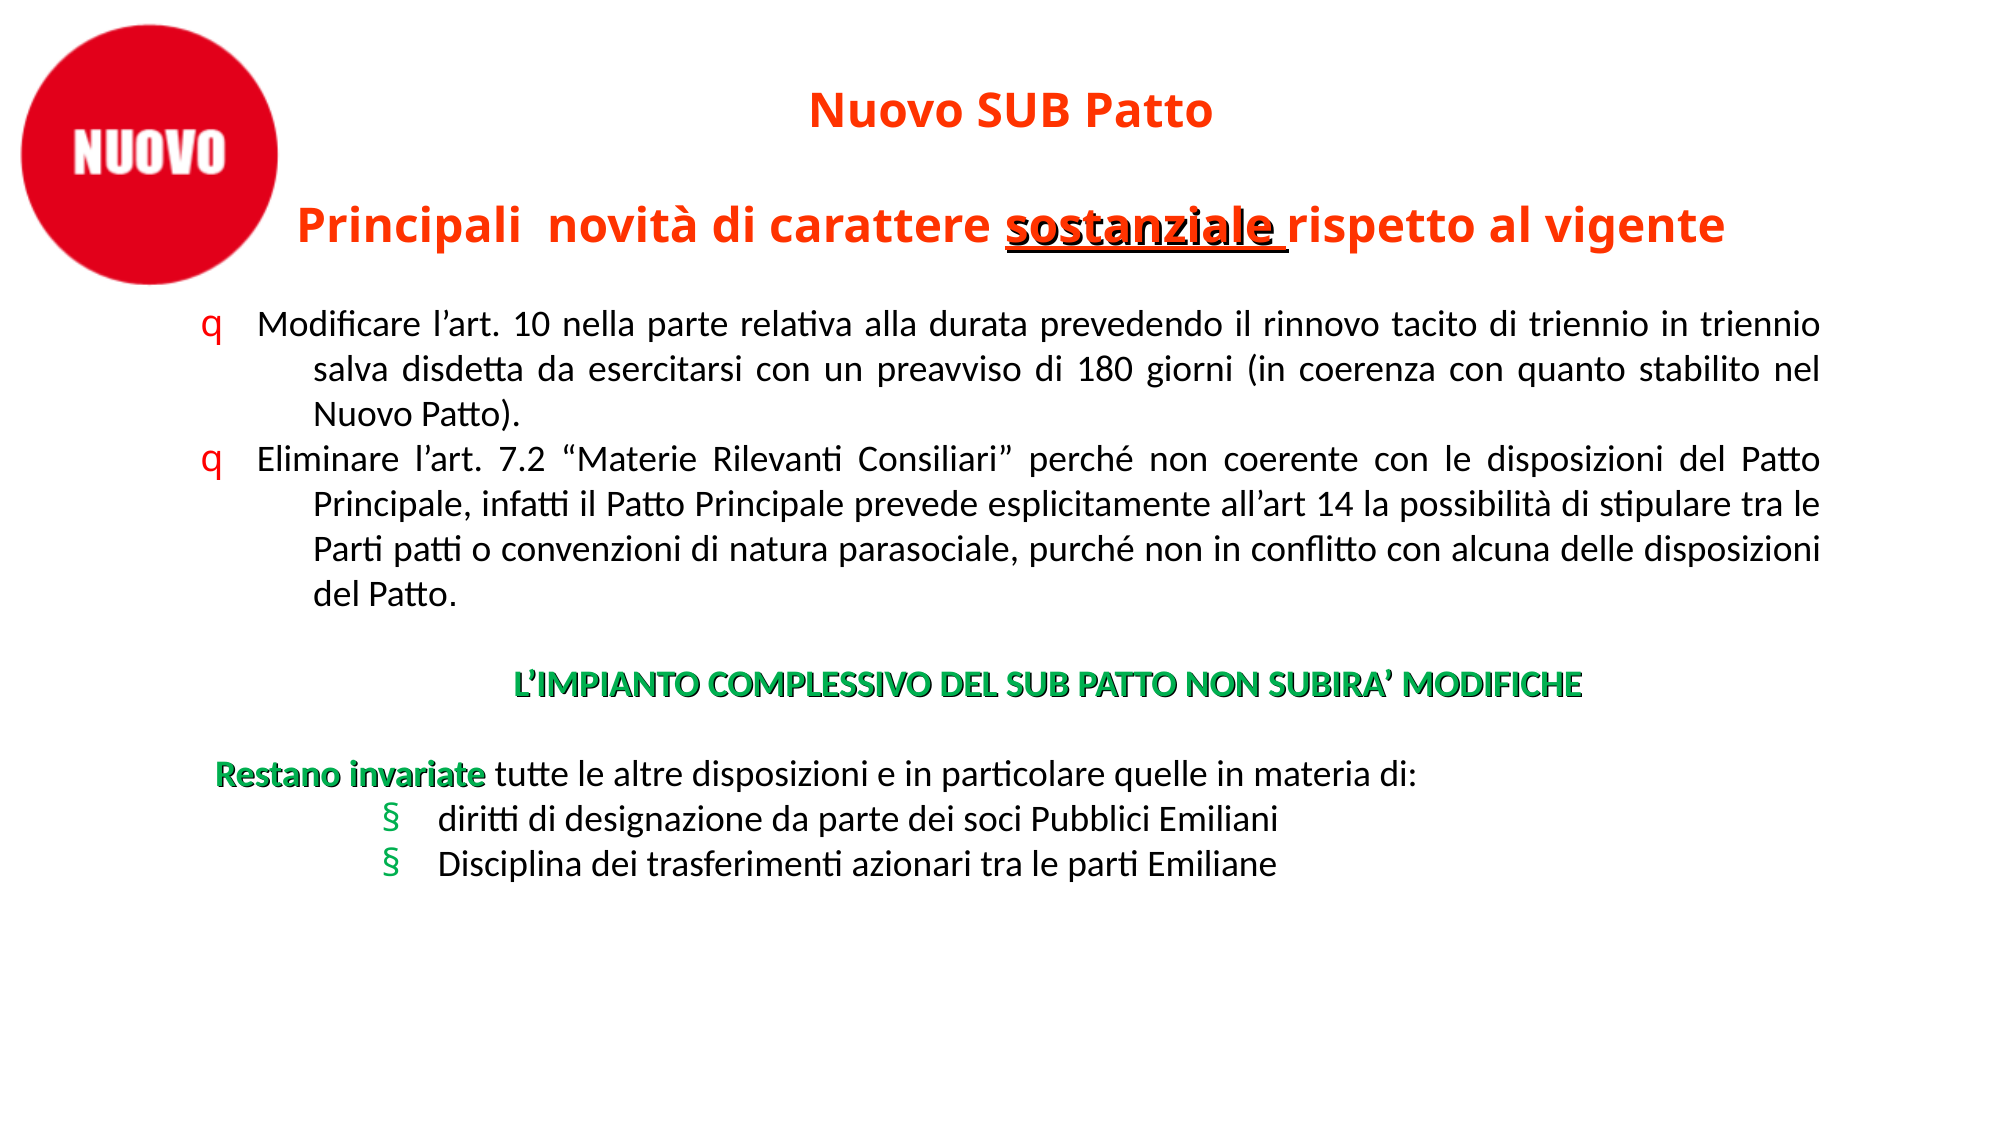

Nuovo SUB Patto
Principali novità di carattere sostanziale rispetto al vigente
Modificare l’art. 10 nella parte relativa alla durata prevedendo il rinnovo tacito di triennio in triennio salva disdetta da esercitarsi con un preavviso di 180 giorni (in coerenza con quanto stabilito nel Nuovo Patto).
Eliminare l’art. 7.2 “Materie Rilevanti Consiliari” perché non coerente con le disposizioni del Patto Principale, infatti il Patto Principale prevede esplicitamente all’art 14 la possibilità di stipulare tra le Parti patti o convenzioni di natura parasociale, purché non in conflitto con alcuna delle disposizioni del Patto.
L’IMPIANTO COMPLESSIVO DEL SUB PATTO NON SUBIRA’ MODIFICHE
Restano invariate tutte le altre disposizioni e in particolare quelle in materia di:
diritti di designazione da parte dei soci Pubblici Emiliani
Disciplina dei trasferimenti azionari tra le parti Emiliane